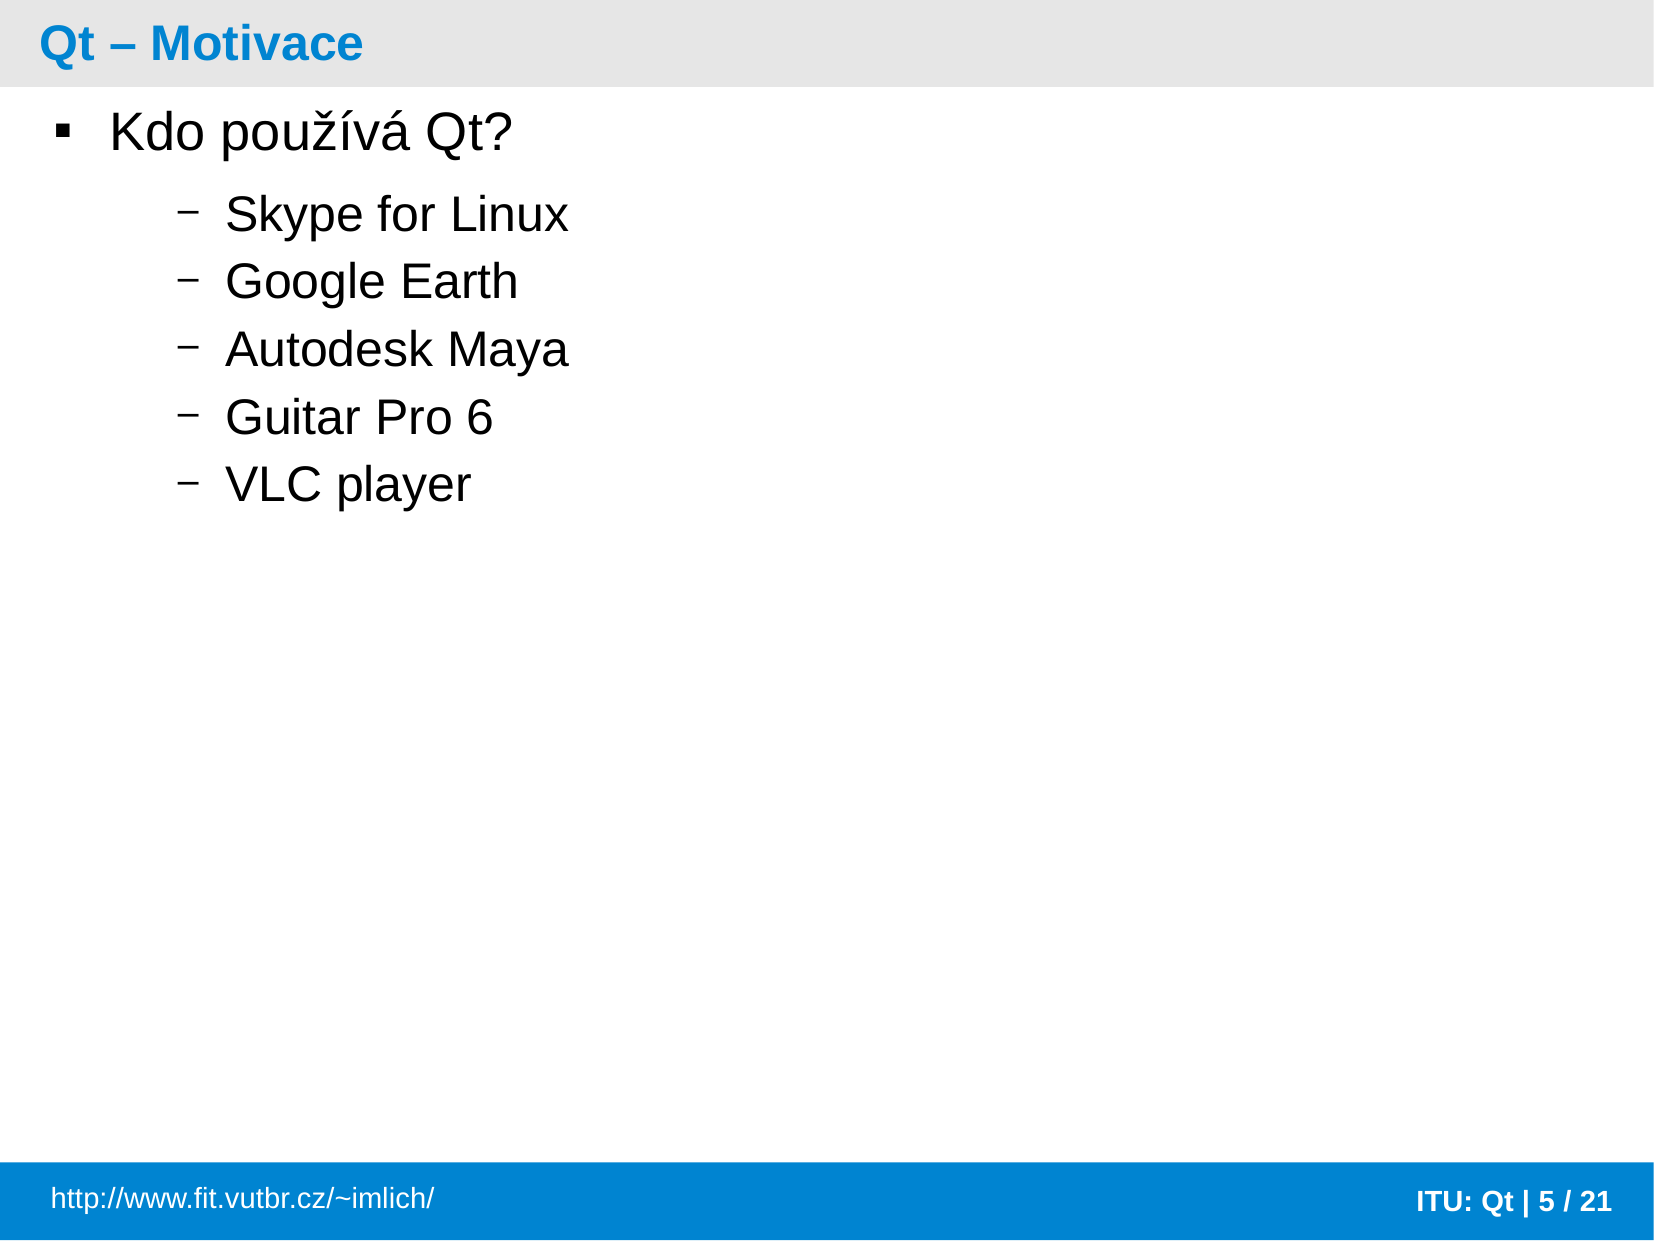

# Qt – Motivace
Kdo používá Qt?
Skype for Linux
Google Earth
Autodesk Maya
Guitar Pro 6
VLC player